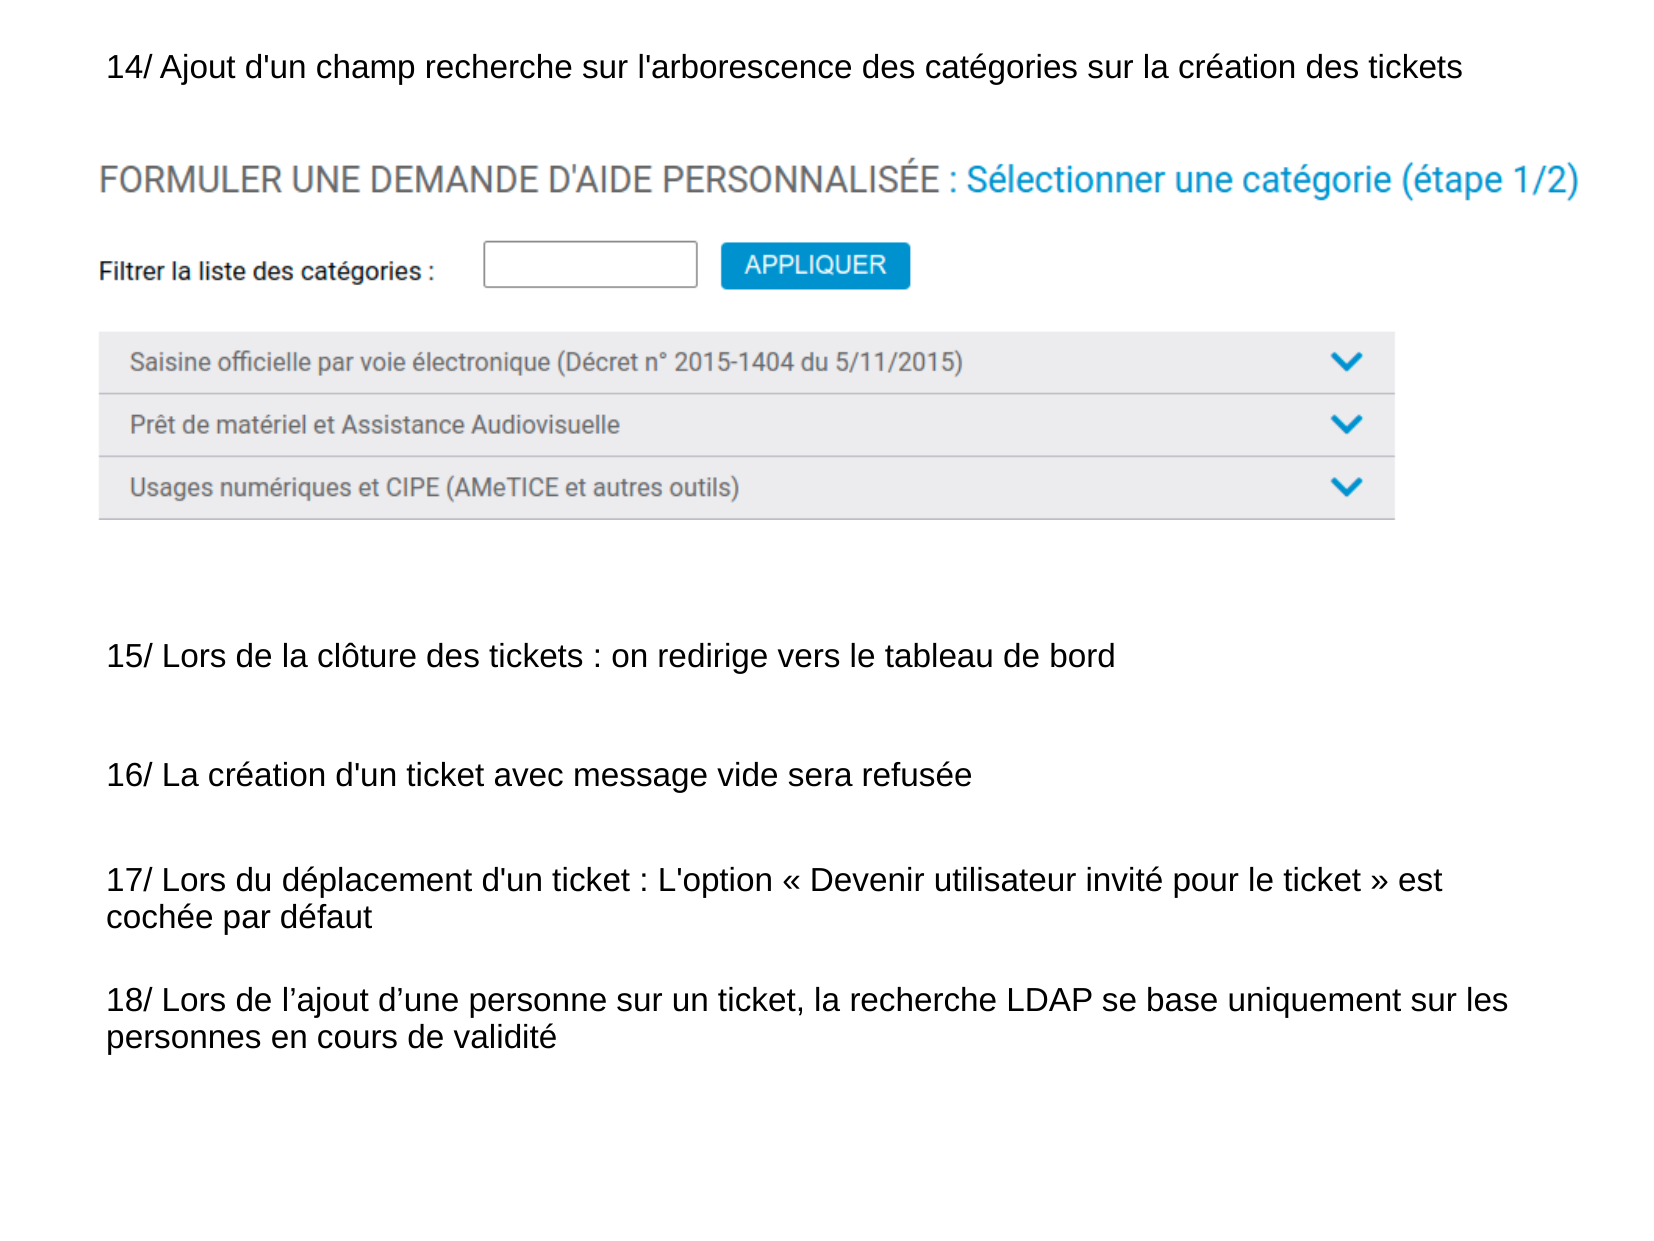

14/ Ajout d'un champ recherche sur l'arborescence des catégories sur la création des tickets
# 15/ Lors de la clôture des tickets : on redirige vers le tableau de bord
16/ La création d'un ticket avec message vide sera refusée
17/ Lors du déplacement d'un ticket : L'option « Devenir utilisateur invité pour le ticket » est cochée par défaut
18/ Lors de l’ajout d’une personne sur un ticket, la recherche LDAP se base uniquement sur les personnes en cours de validité